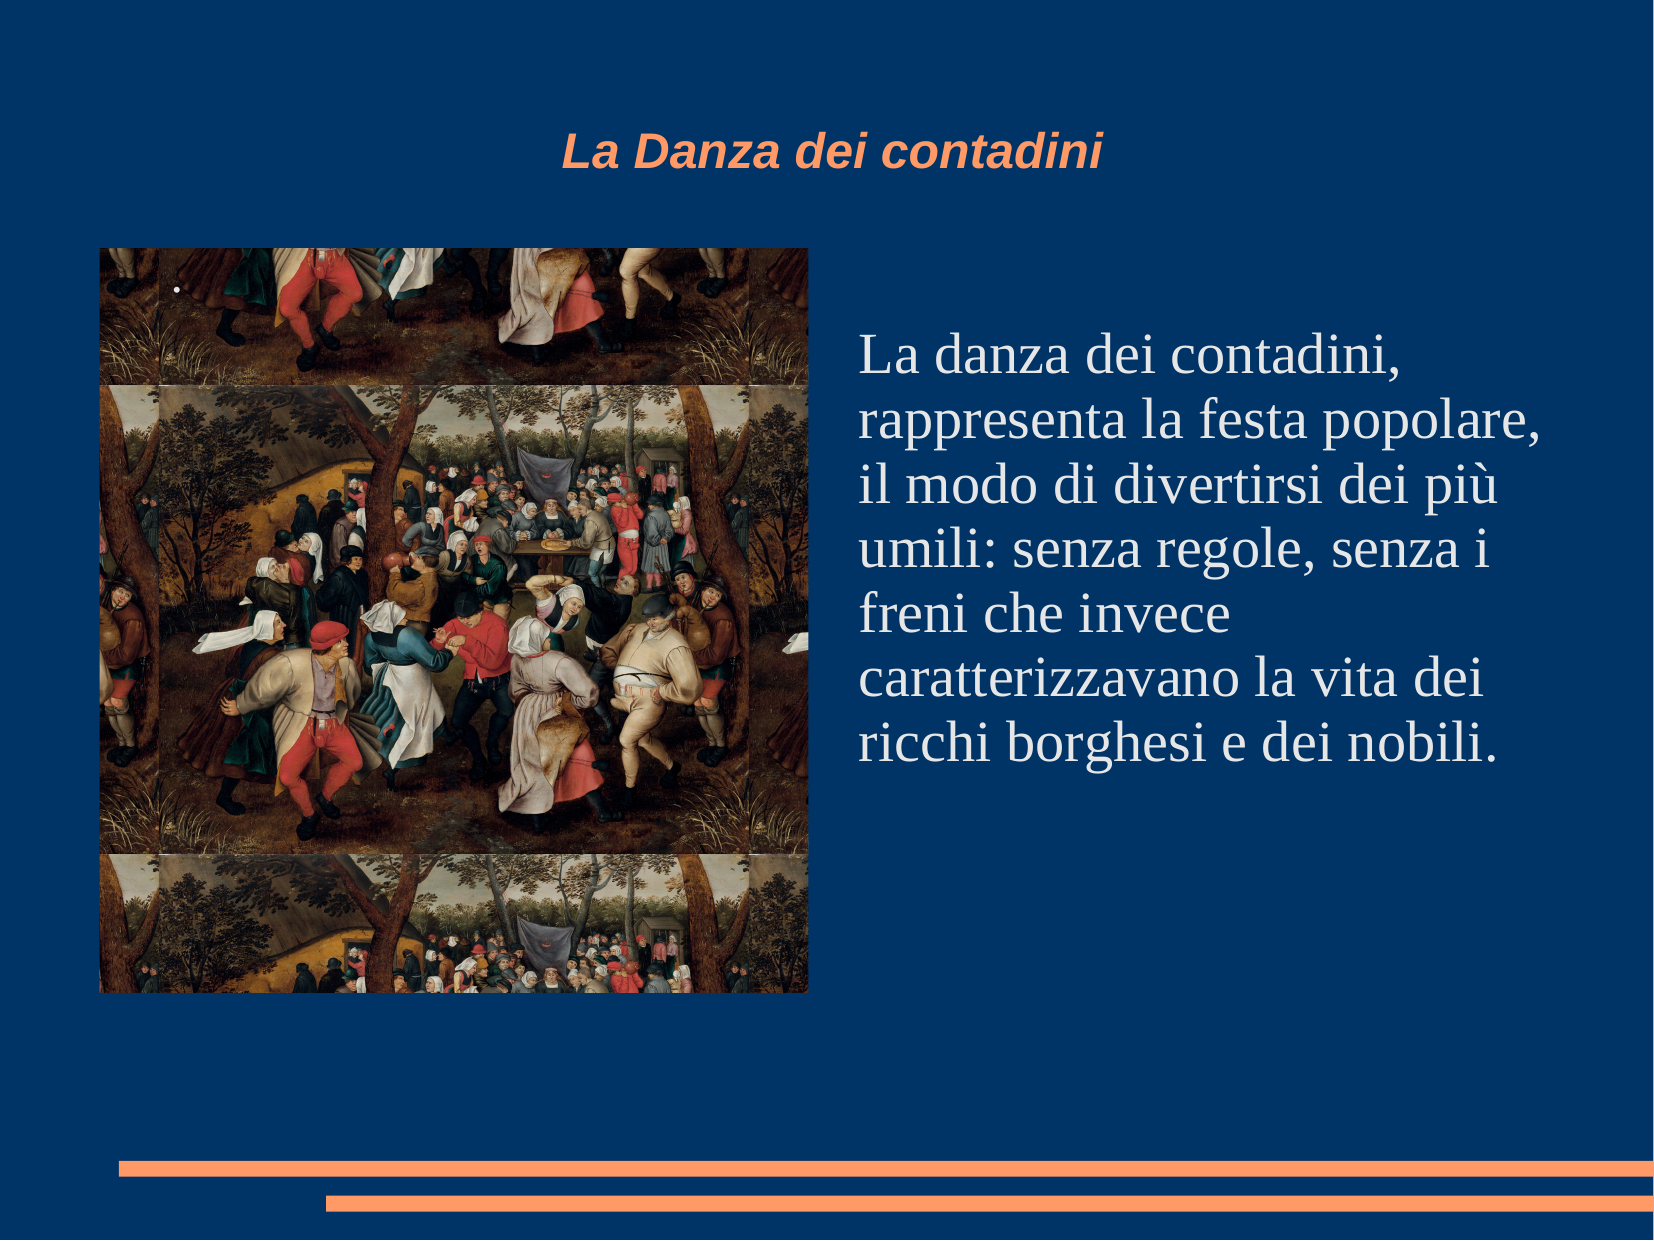

# La Danza dei contadini
.
La danza dei contadini, rappresenta la festa popolare, il modo di divertirsi dei più umili: senza regole, senza i freni che invece caratterizzavano la vita dei ricchi borghesi e dei nobili.